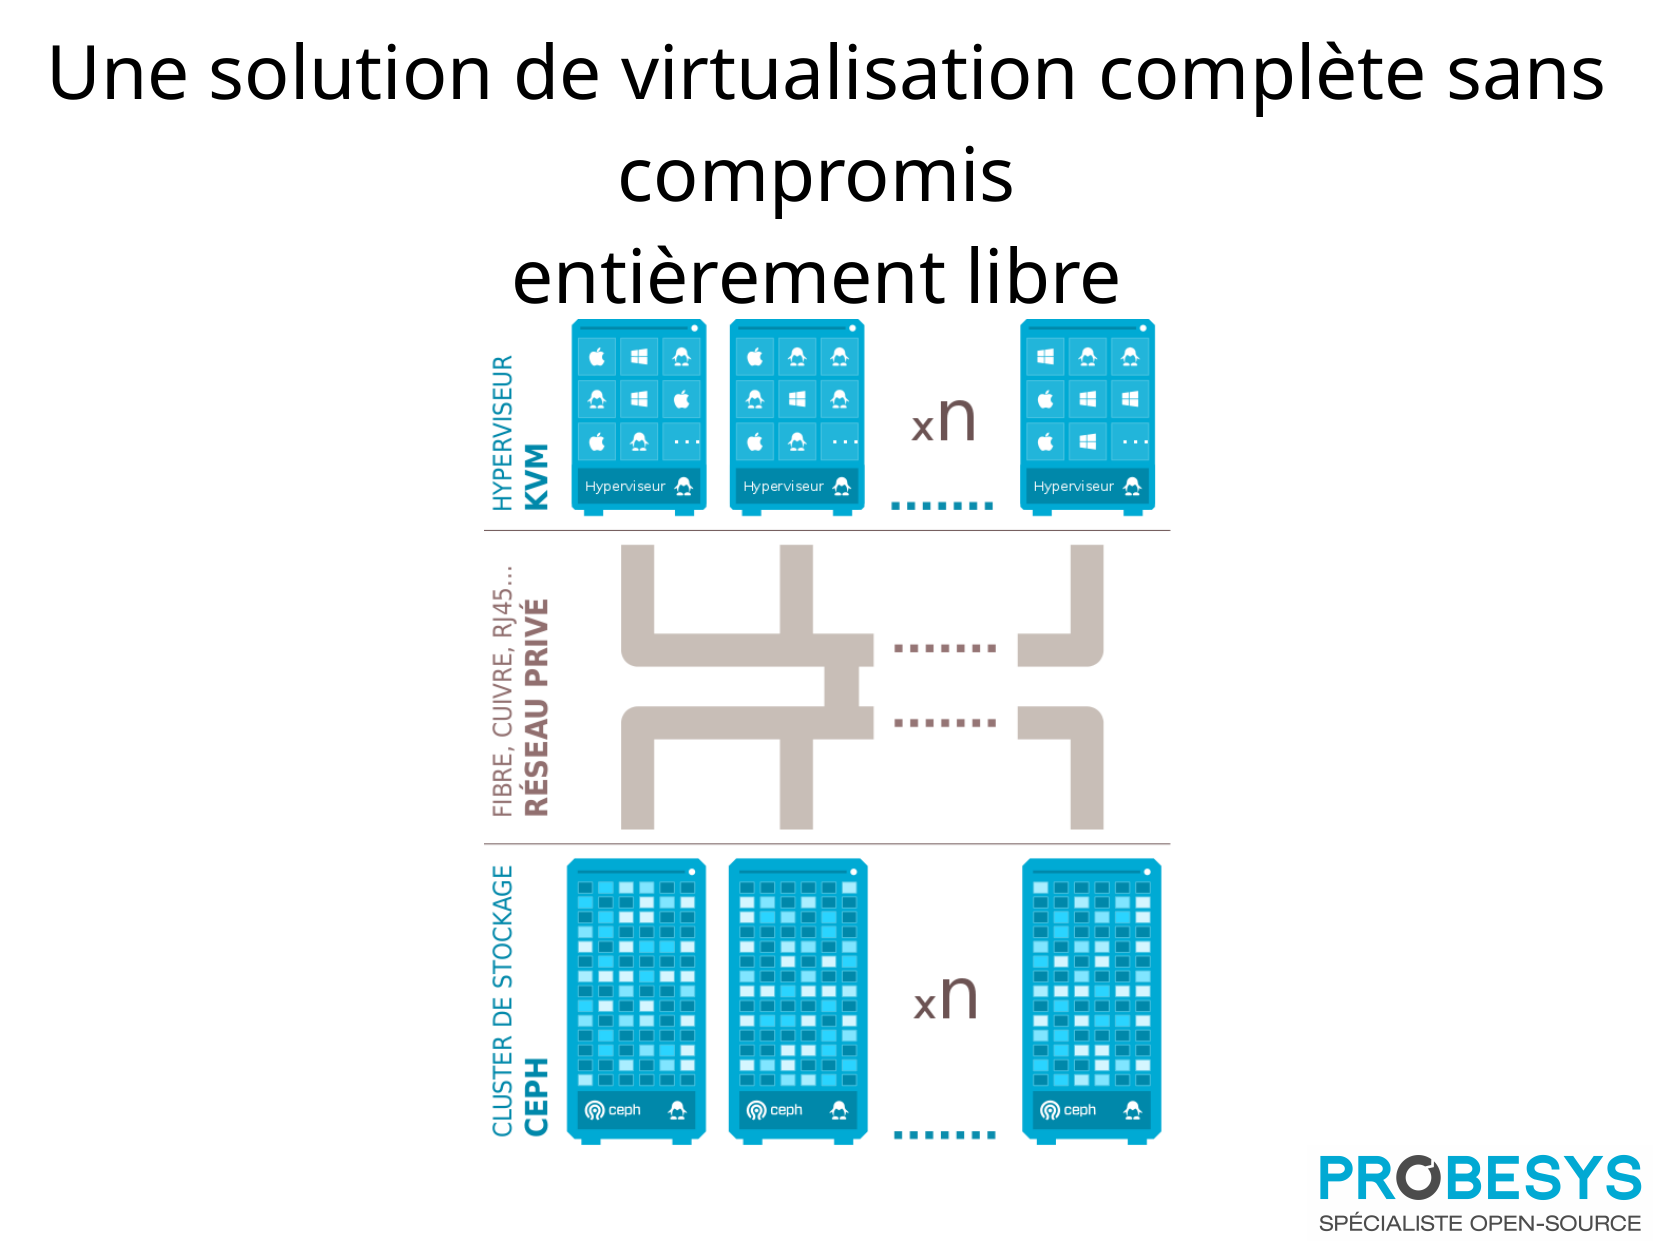

Une solution de virtualisation complète sans compromis
entièrement libre